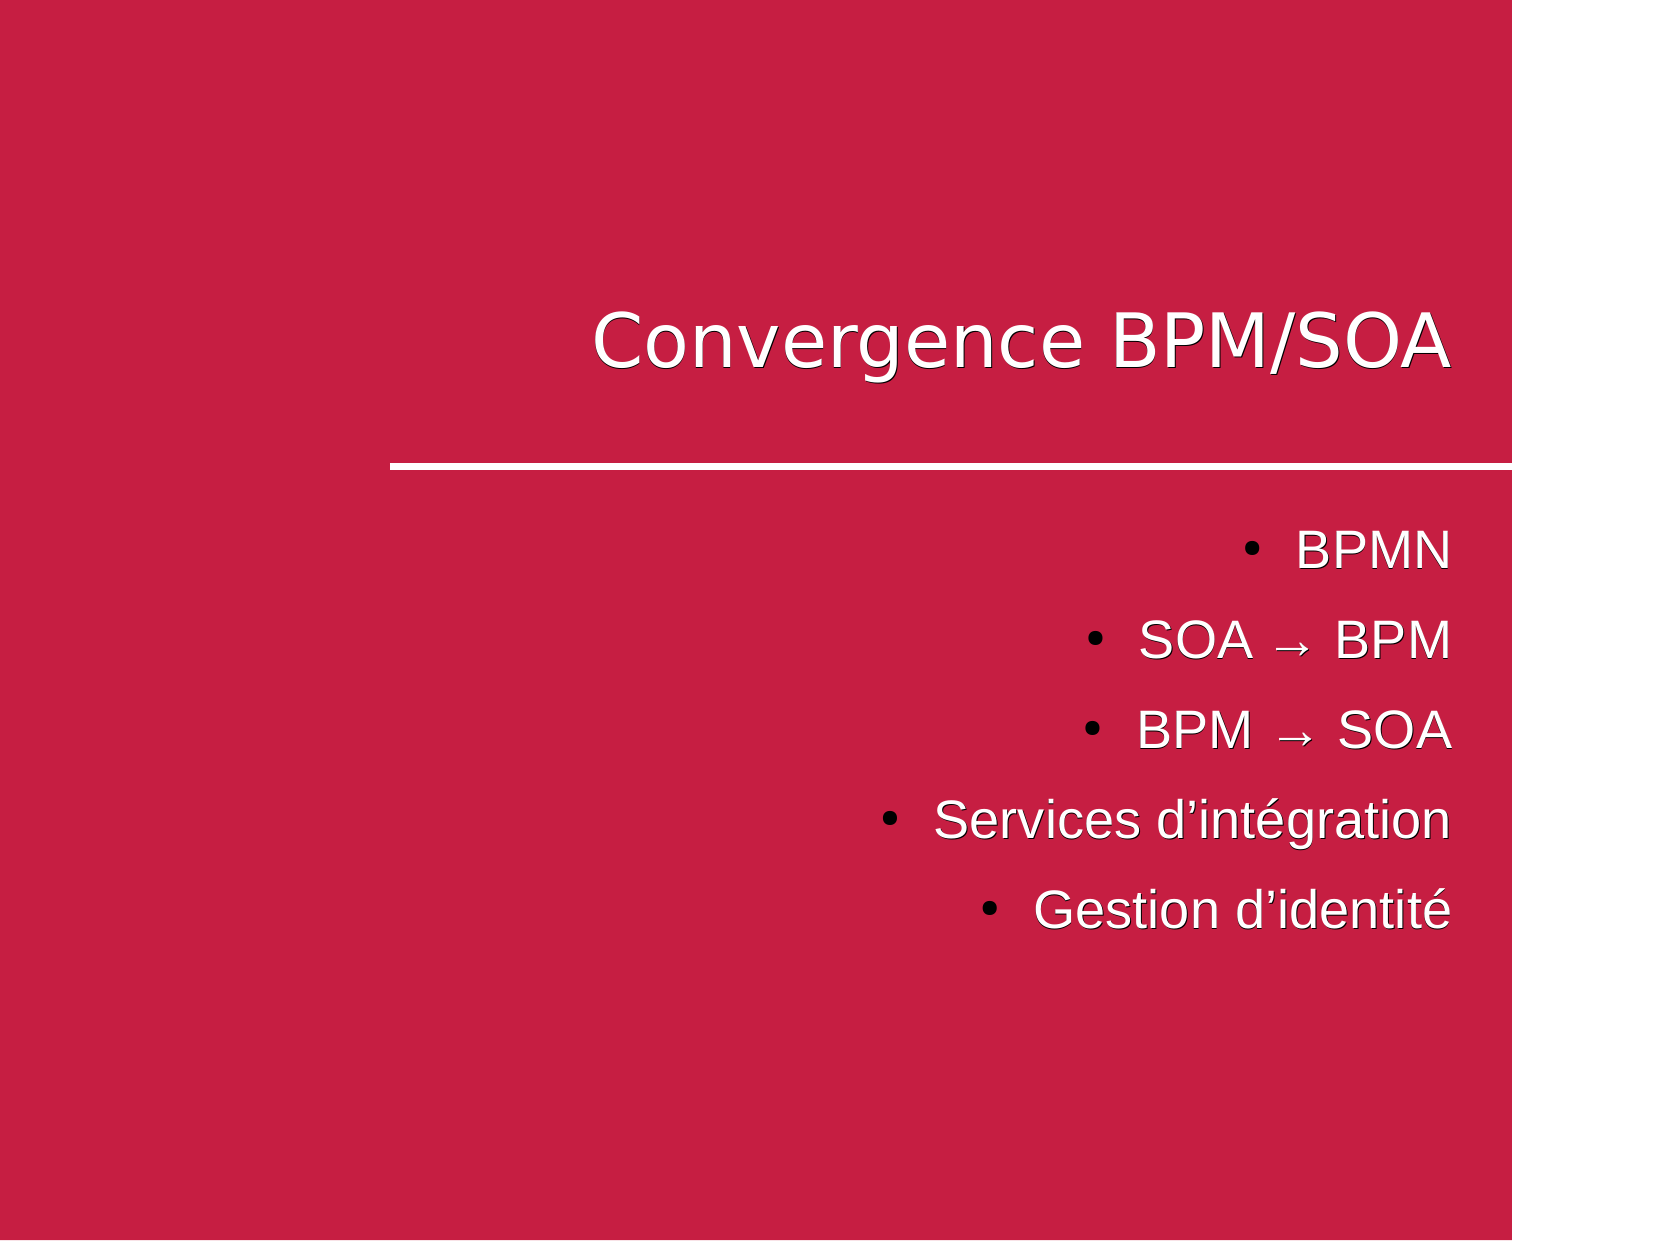

# Convergence BPM/SOA
BPMN
SOA → BPM
BPM → SOA
Services d’intégration
Gestion d’identité